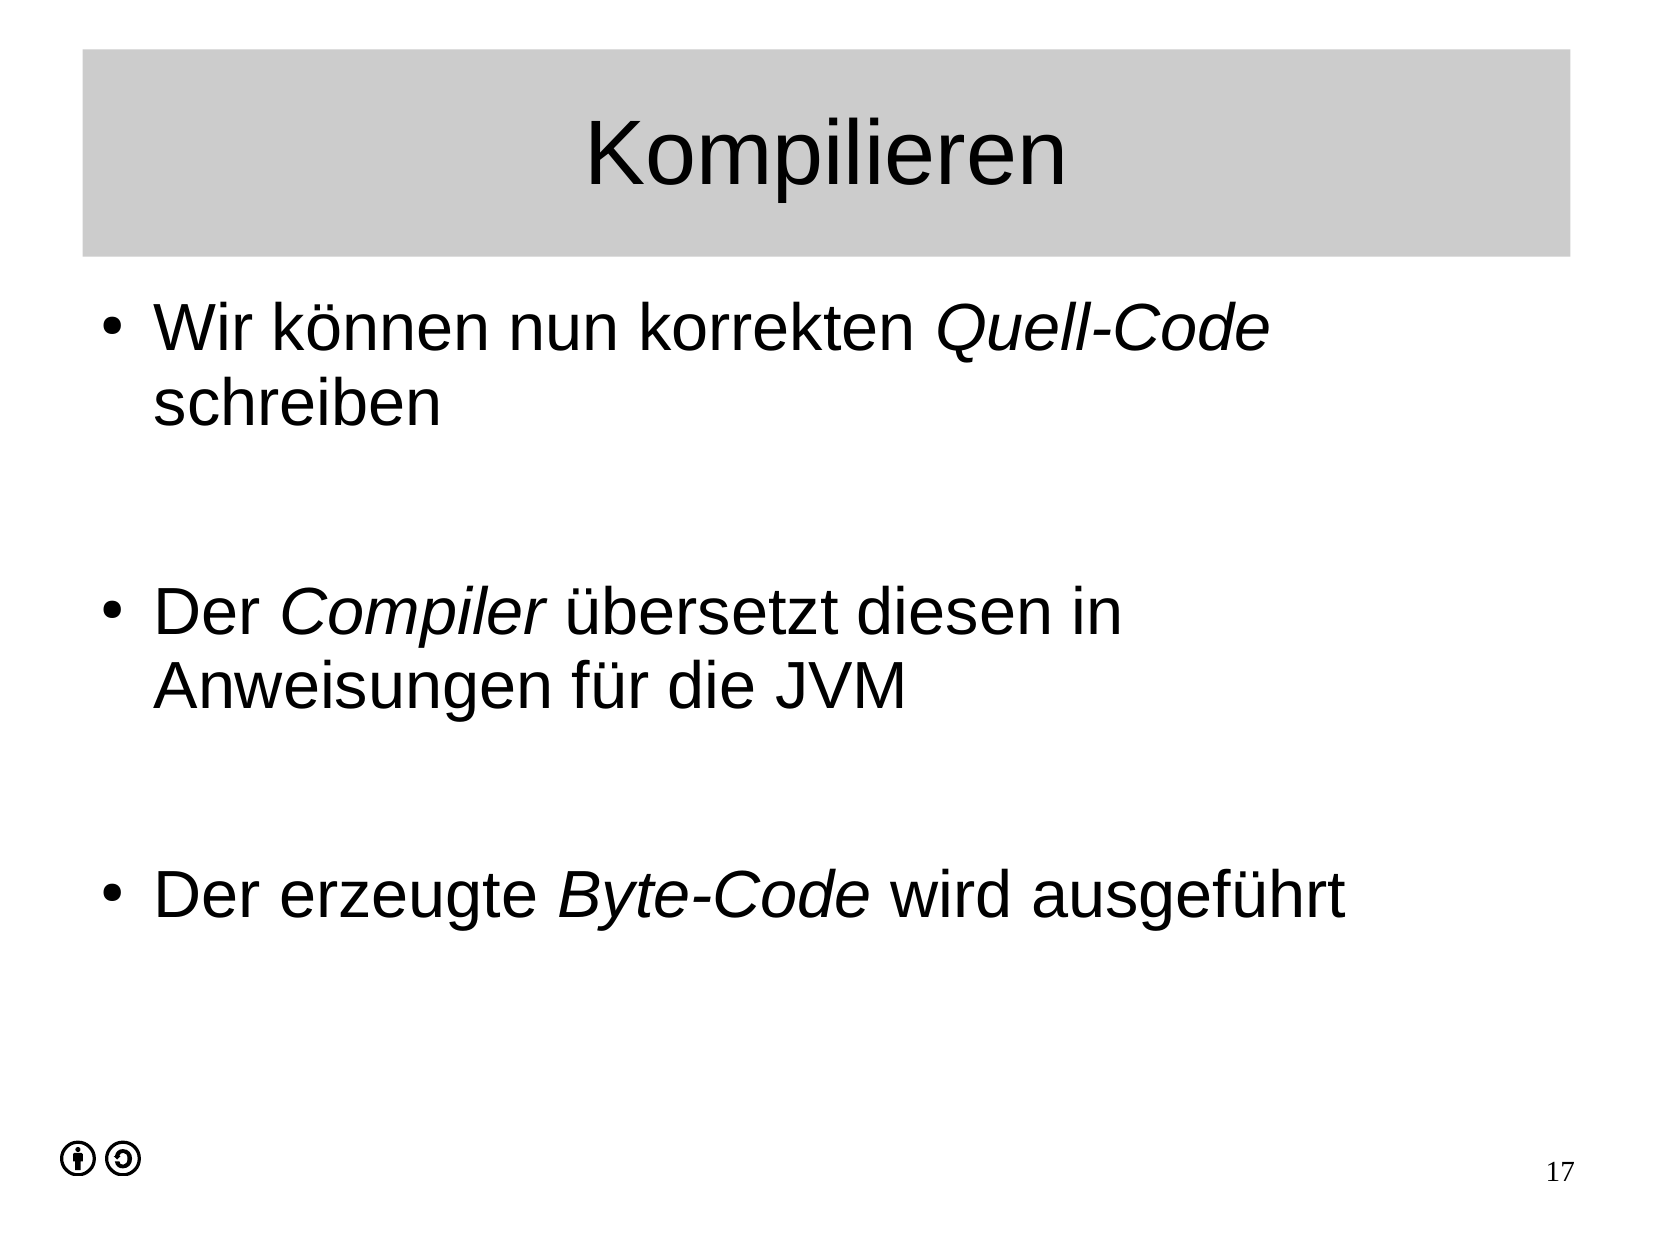

# Kompilieren
Wir können nun korrekten Quell-Code schreiben
Der Compiler übersetzt diesen in Anweisungen für die JVM
Der erzeugte Byte-Code wird ausgeführt
17